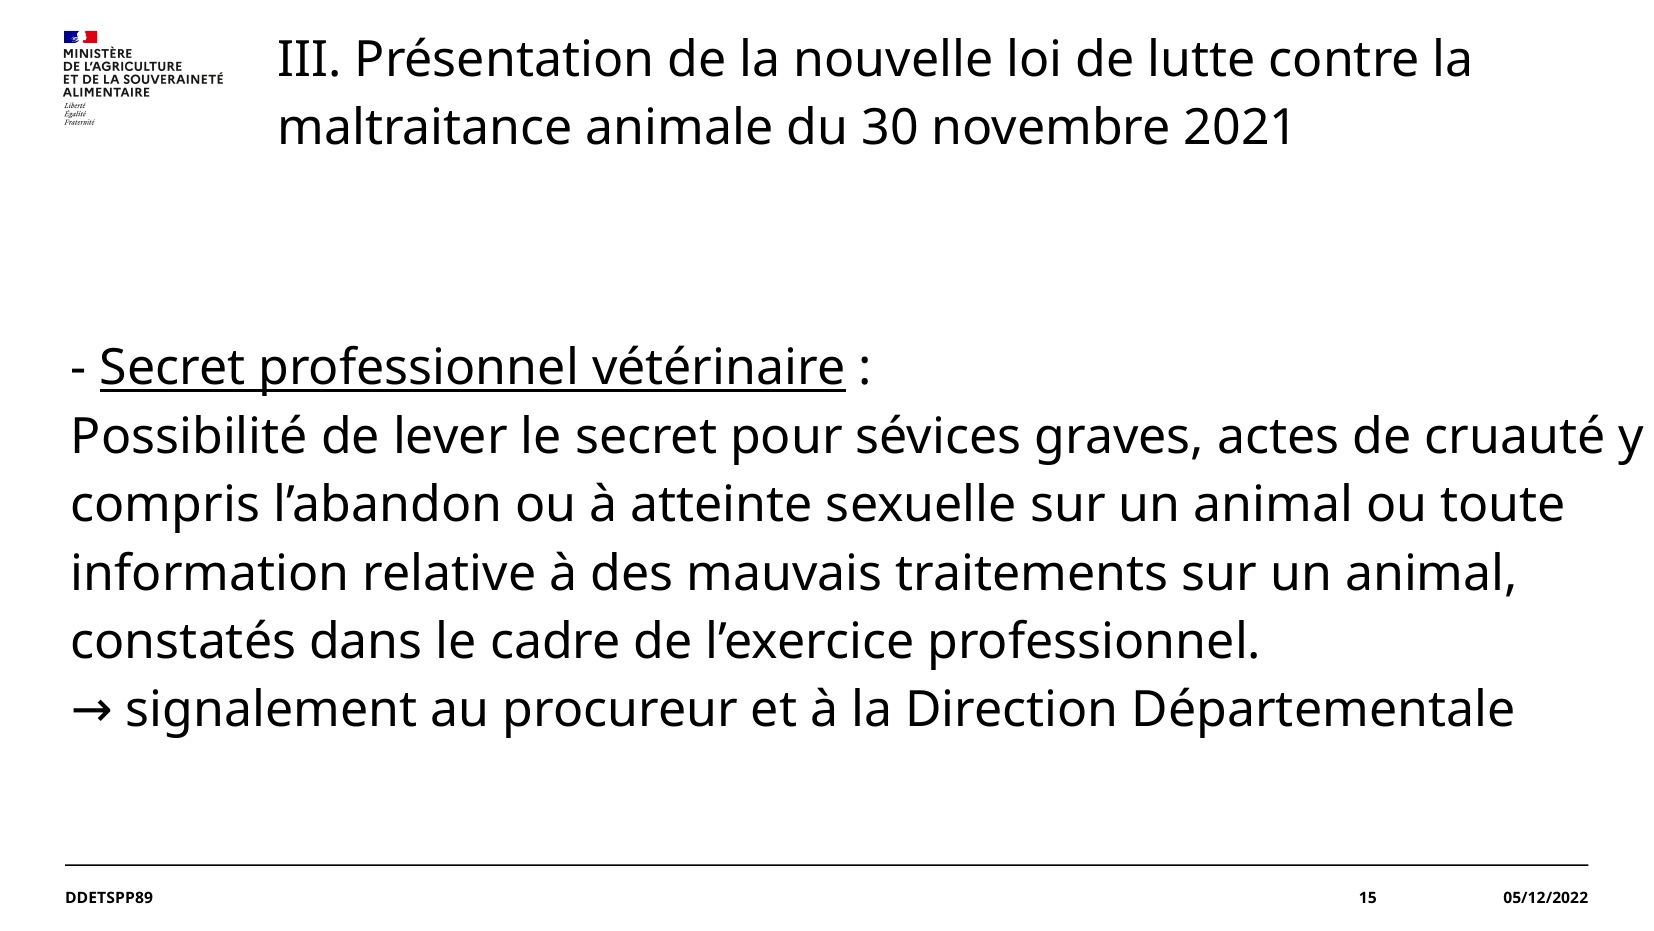

# III. Présentation de la nouvelle loi de lutte contre la maltraitance animale du 30 novembre 2021
- Secret professionnel vétérinaire :
Possibilité de lever le secret pour sévices graves, actes de cruauté y compris l’abandon ou à atteinte sexuelle sur un animal ou toute information relative à des mauvais traitements sur un animal, constatés dans le cadre de l’exercice professionnel.
→ signalement au procureur et à la Direction Départementale
DDETSPP89
15
05/12/2022